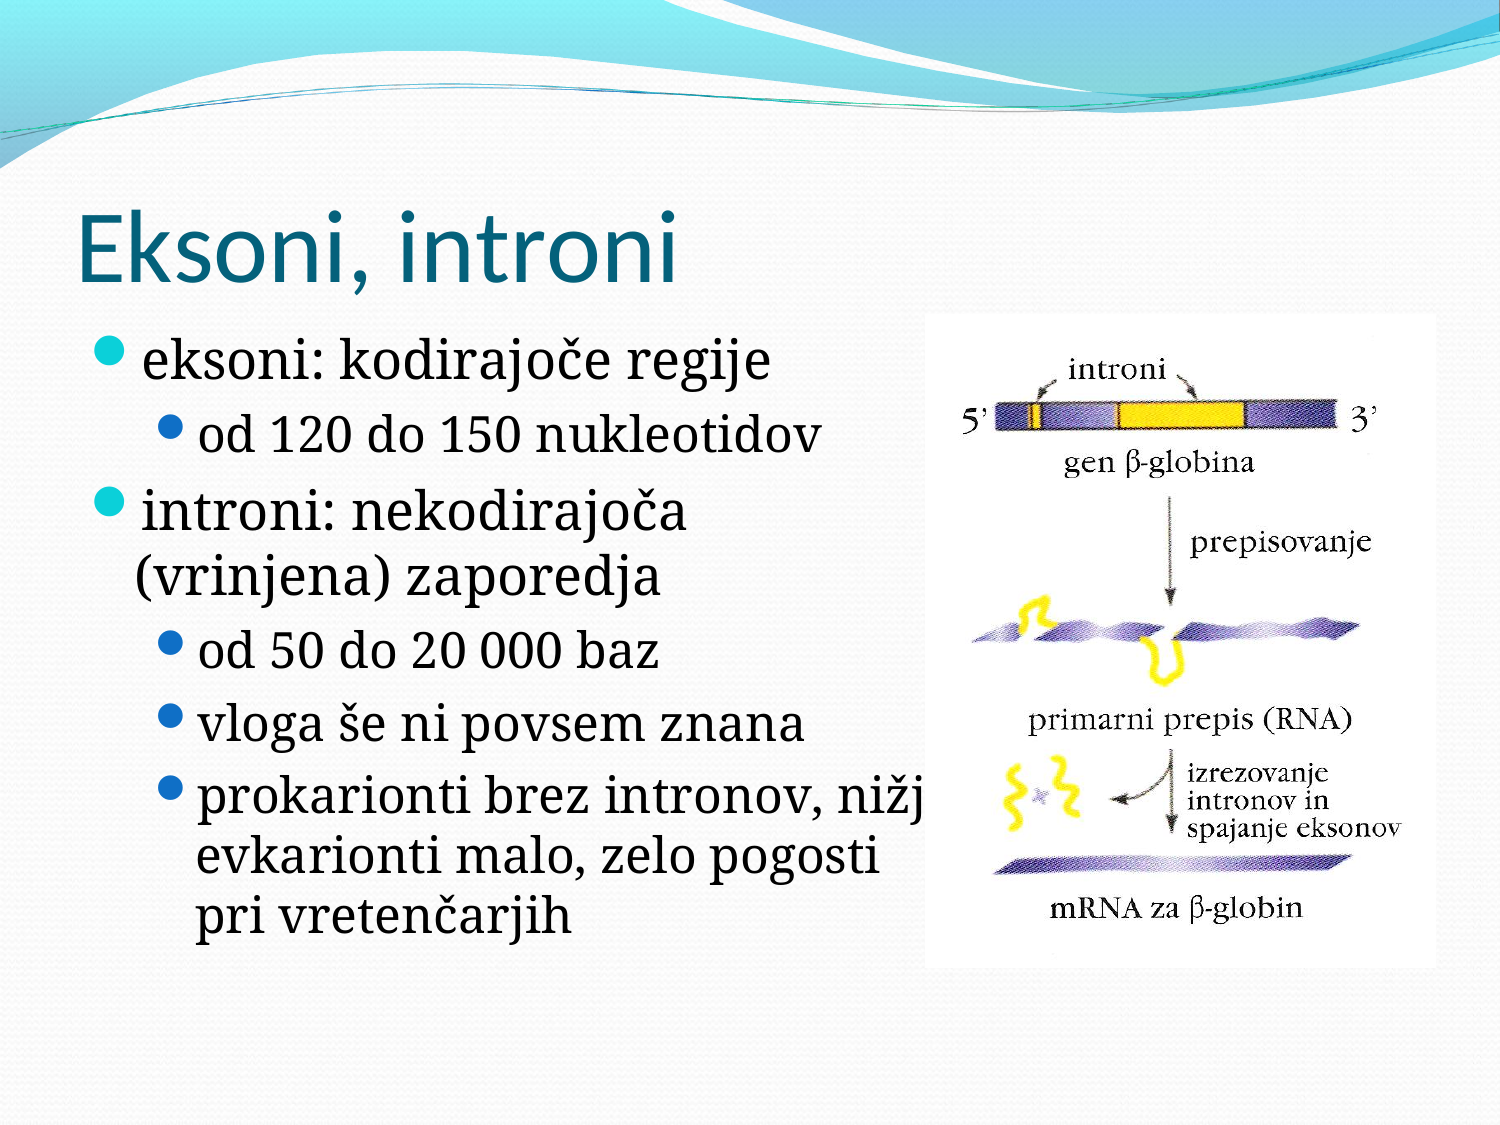

# Eksoni, introni
eksoni: kodirajoče regije
od 120 do 150 nukleotidov
introni: nekodirajoča (vrinjena) zaporedja
od 50 do 20 000 baz
vloga še ni povsem znana
prokarionti brez intronov, nižji evkarionti malo, zelo pogosti pri vretenčarjih